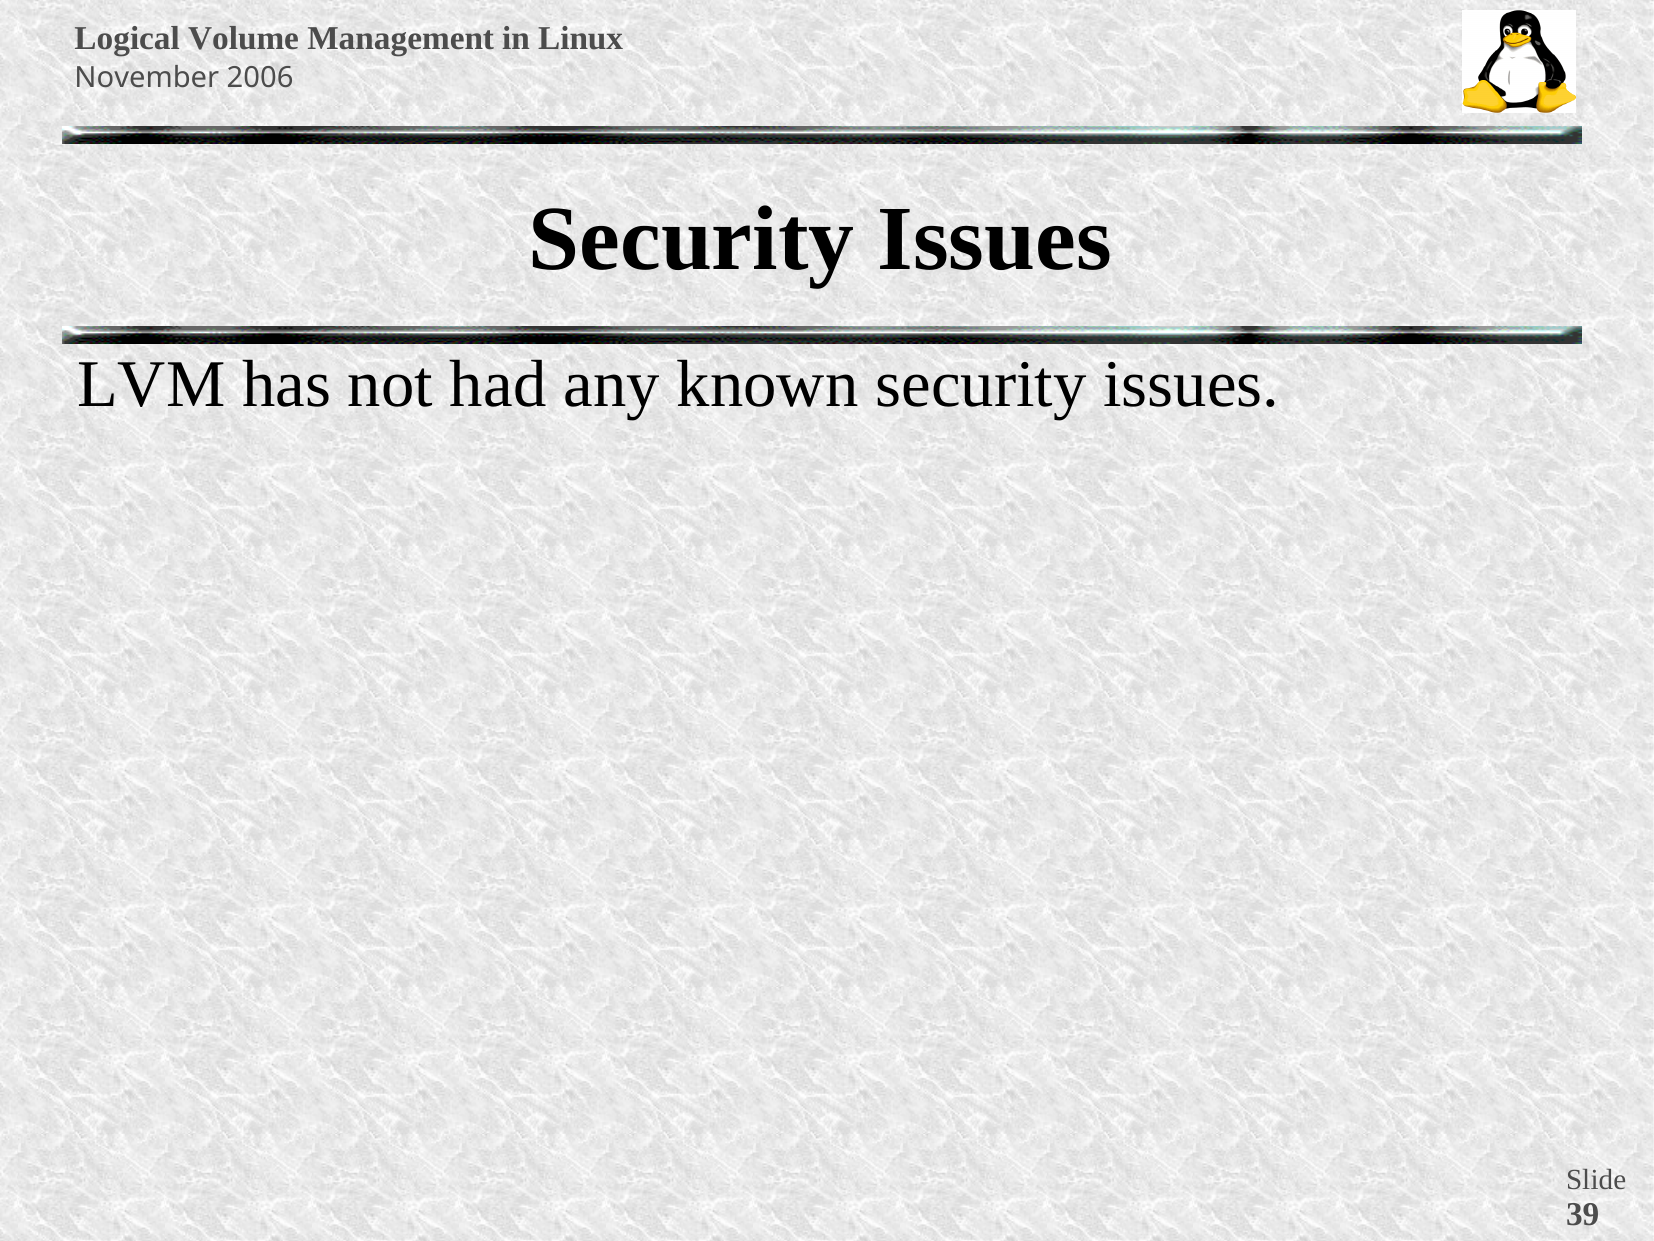

# Security Issues
LVM has not had any known security issues.